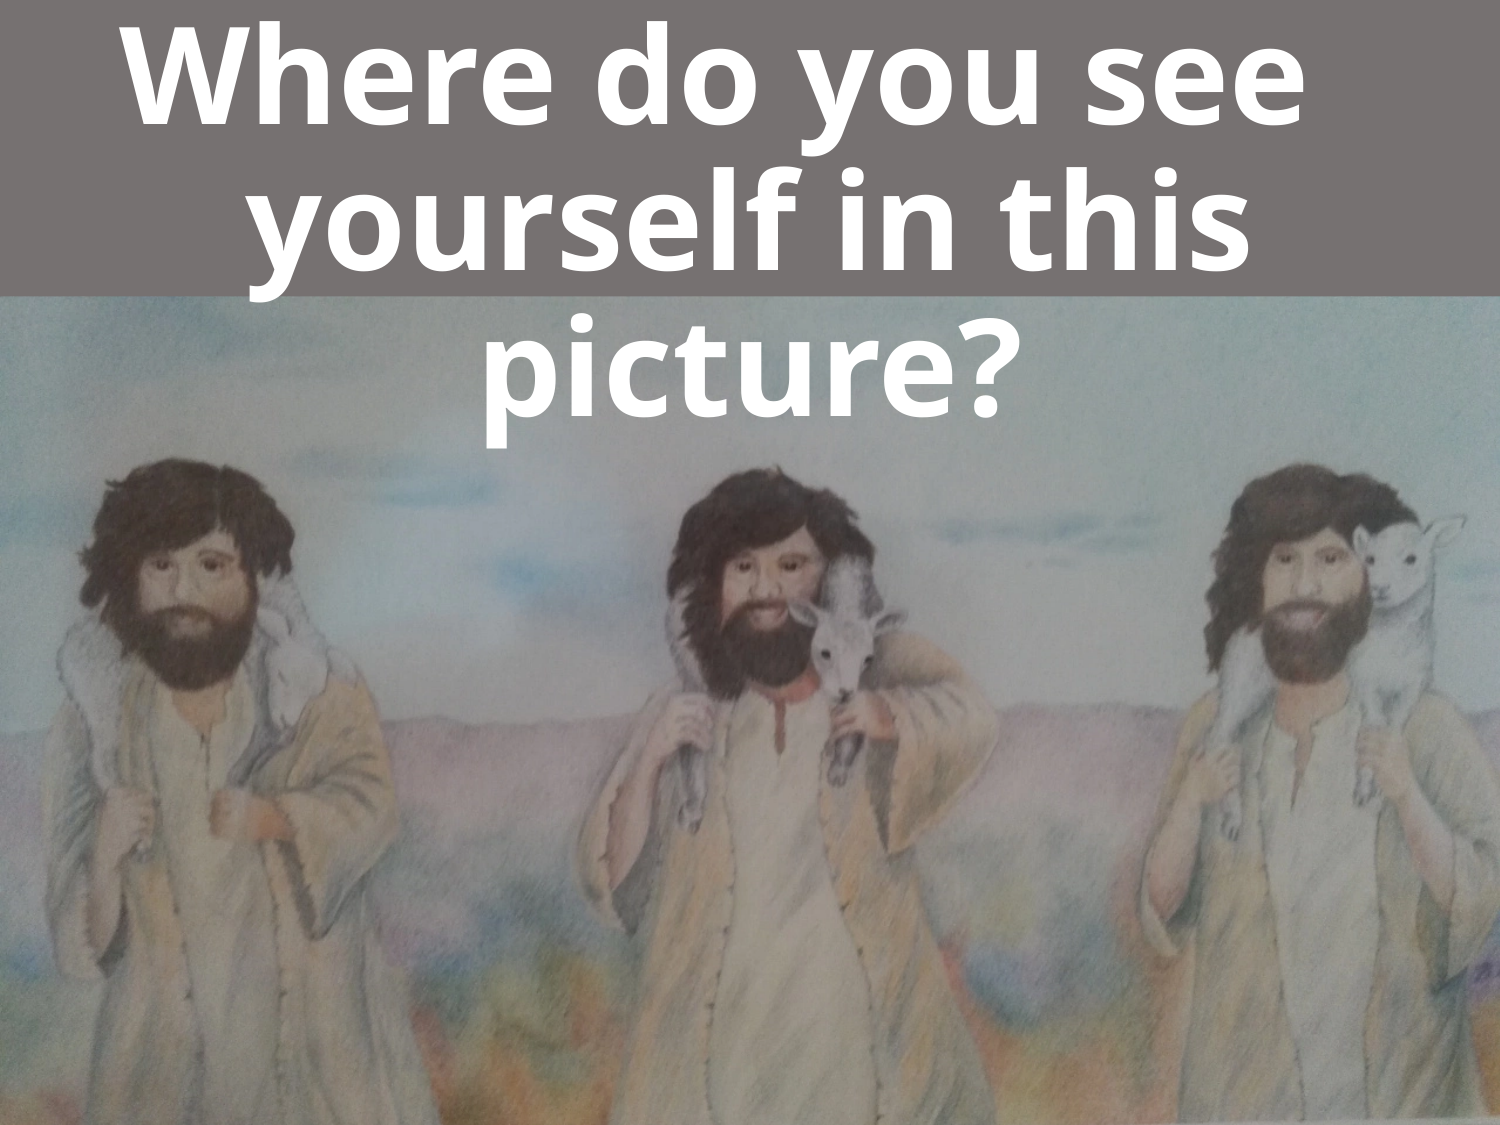

# Where do you see yourself in this picture?